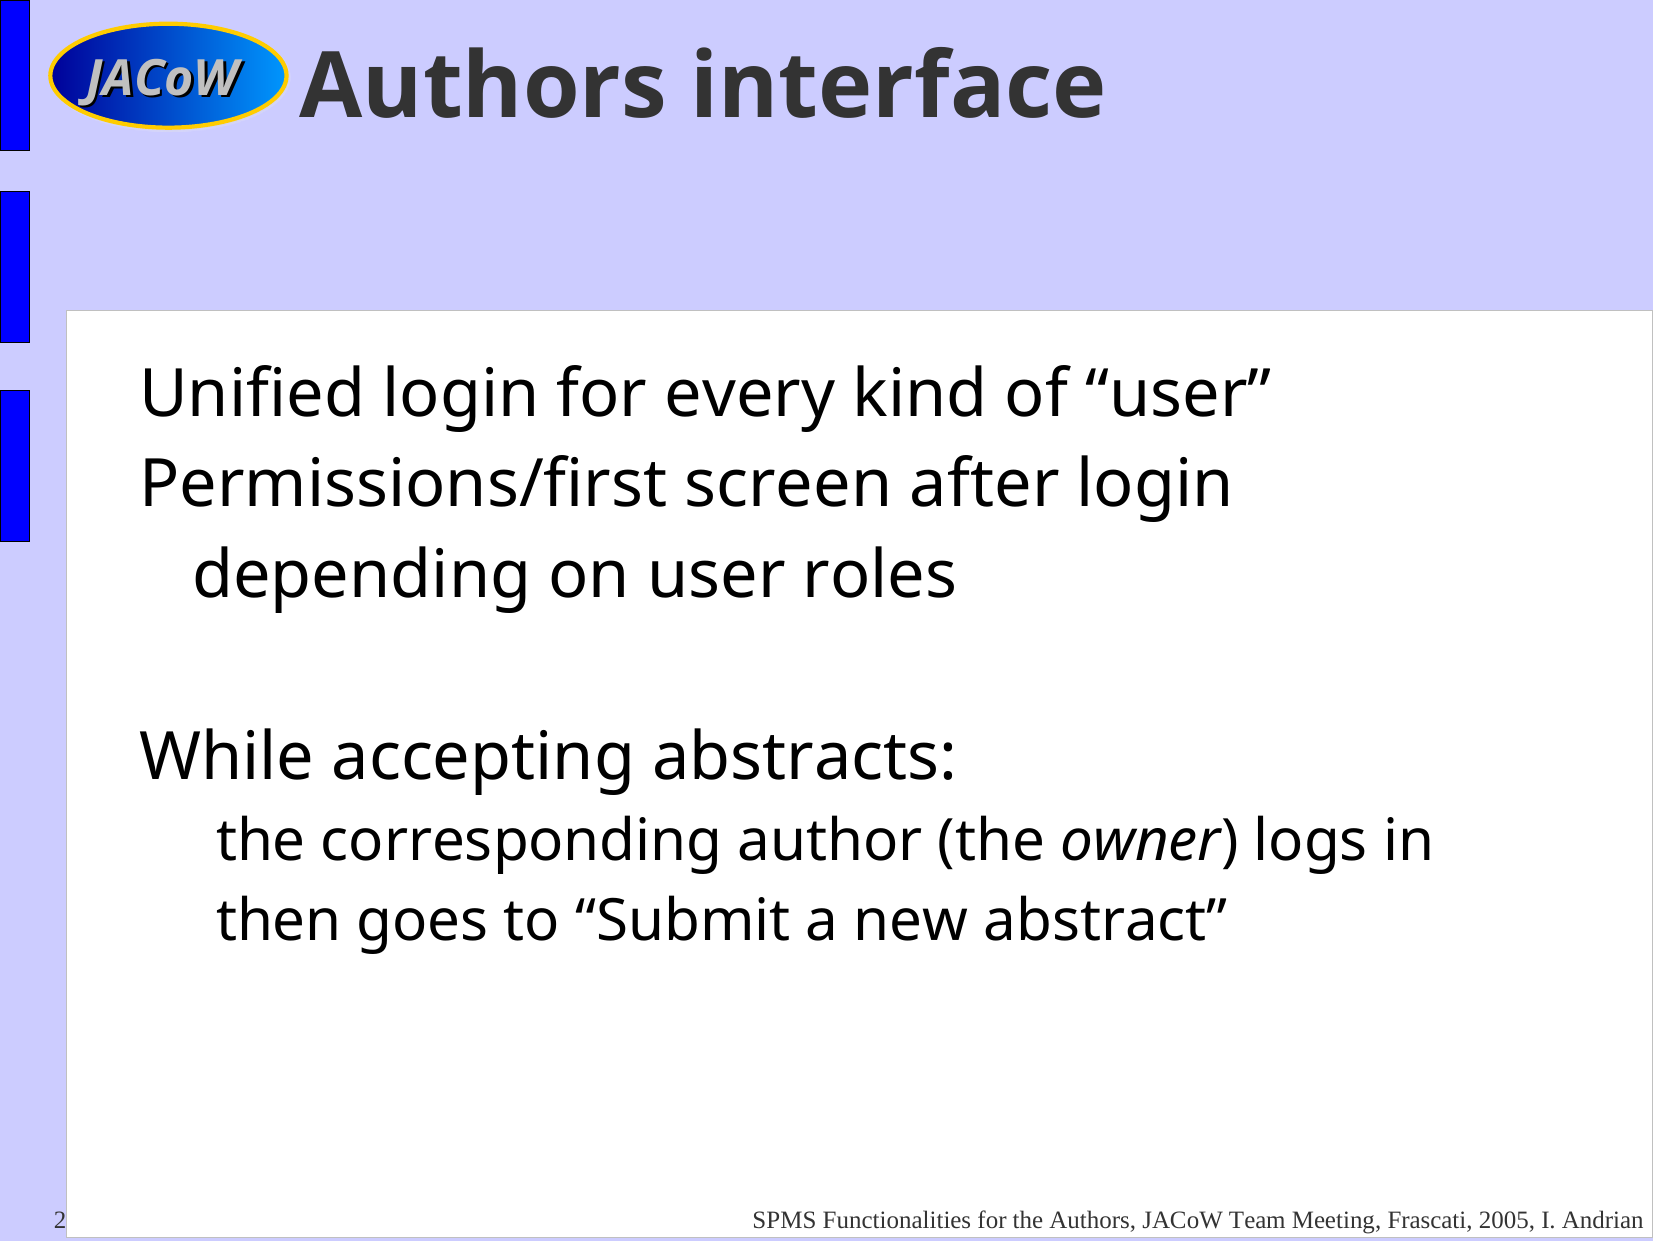

# Authors interface
Unified login for every kind of “user”
Permissions/first screen after login depending on user roles
While accepting abstracts:
the corresponding author (the owner) logs in
then goes to “Submit a new abstract”
2
SPMS Functionalities for the Authors, JACoW Team Meeting, Frascati, 2005, I. Andrian